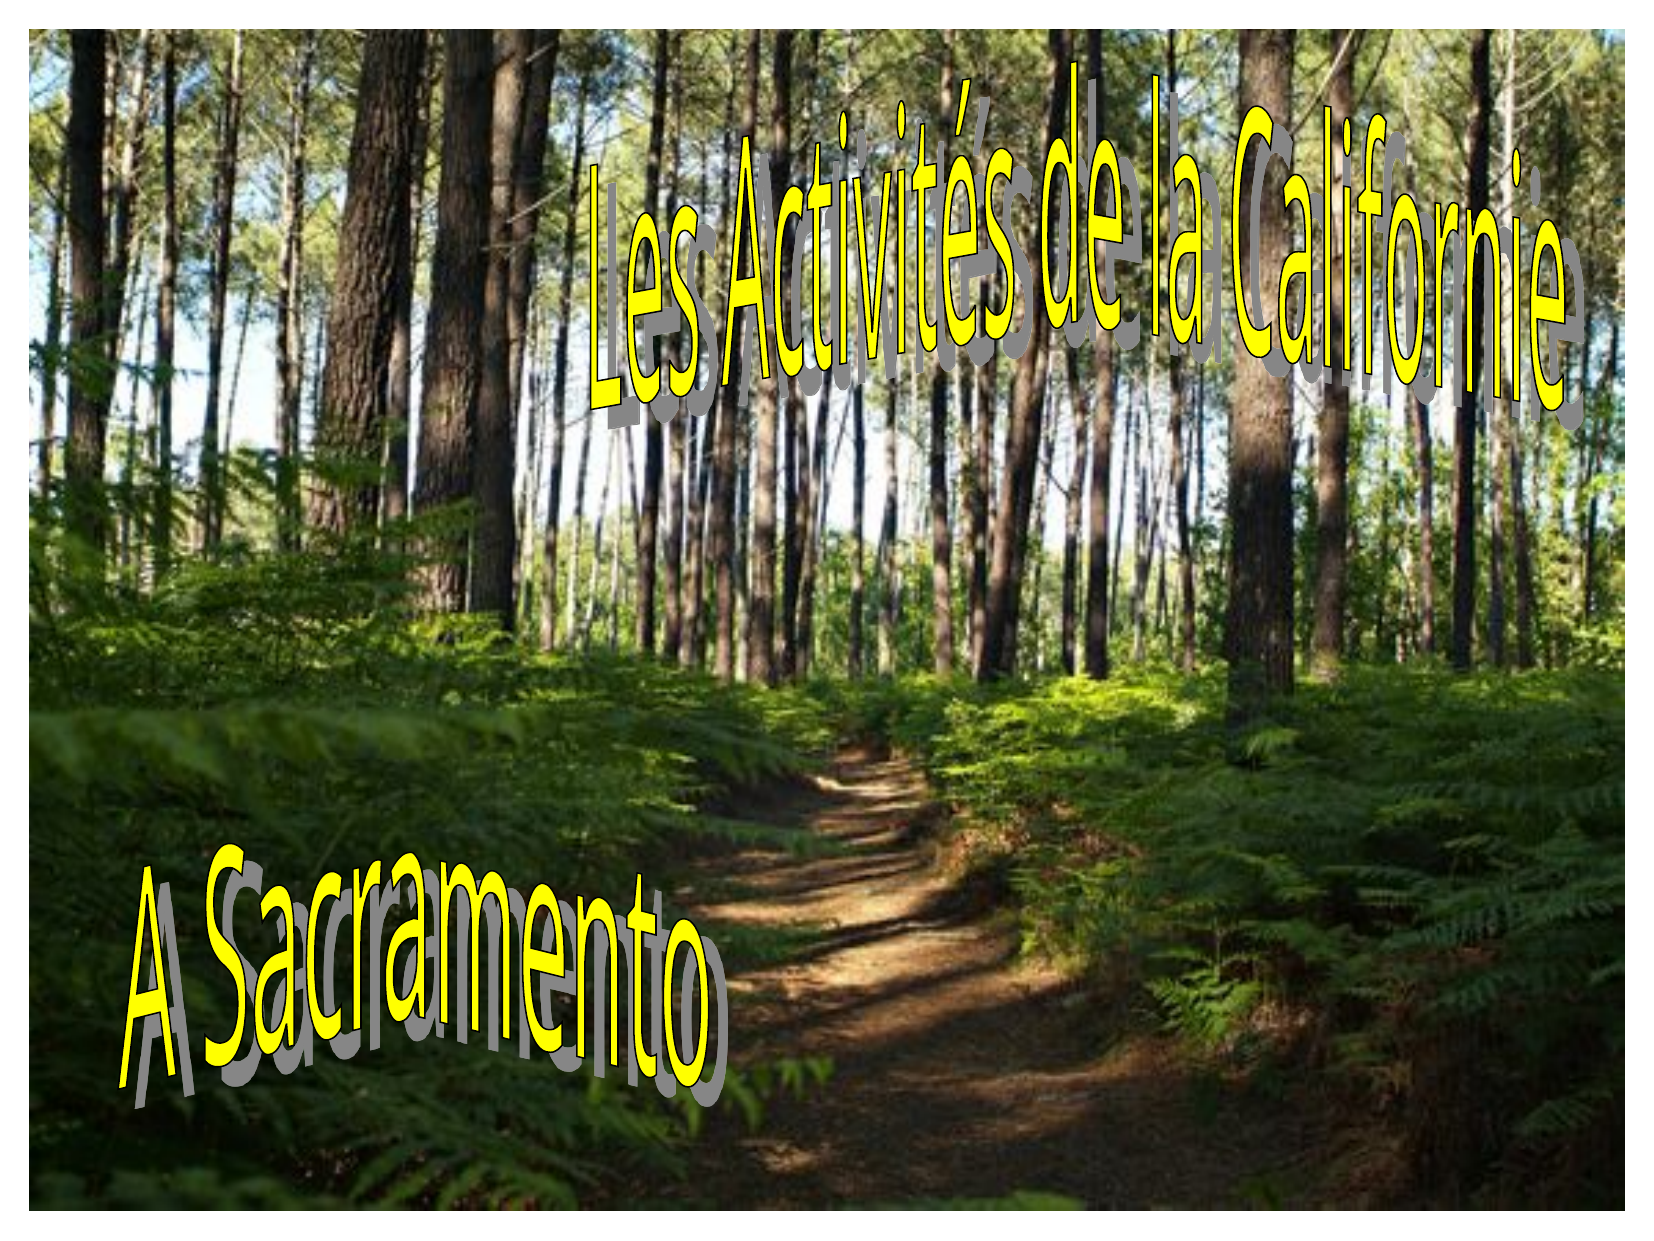

#
Les Activités de la Californie
Les Activités Touristique de la Californie
A Sacramento